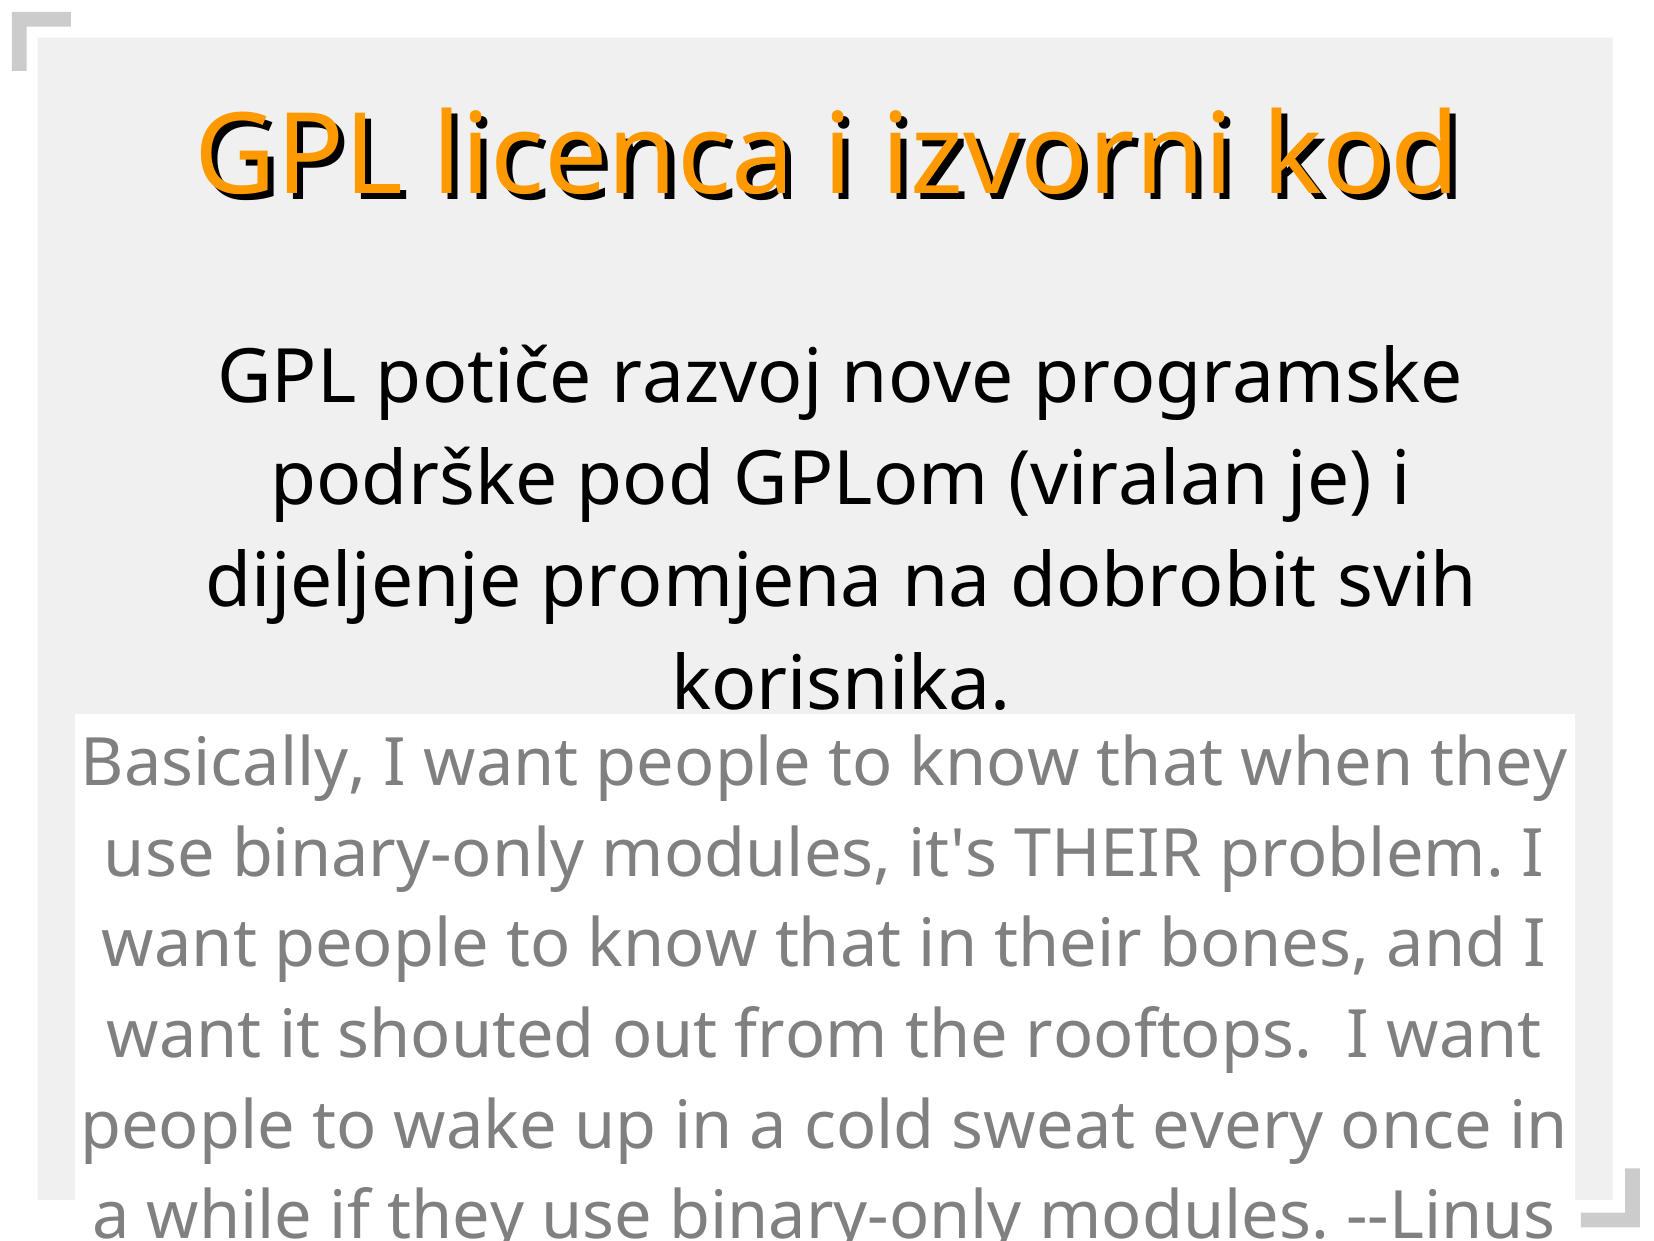

# GPL licenca i izvorni kod
GPL potiče razvoj nove programske podrške pod GPLom (viralan je) i dijeljenje promjena na dobrobit svih korisnika.
Basically, I want people to know that when they use binary-only modules, it's THEIR problem. I want people to know that in their bones, and I want it shouted out from the rooftops. I want people to wake up in a cold sweat every once in a while if they use binary-only modules. --Linus